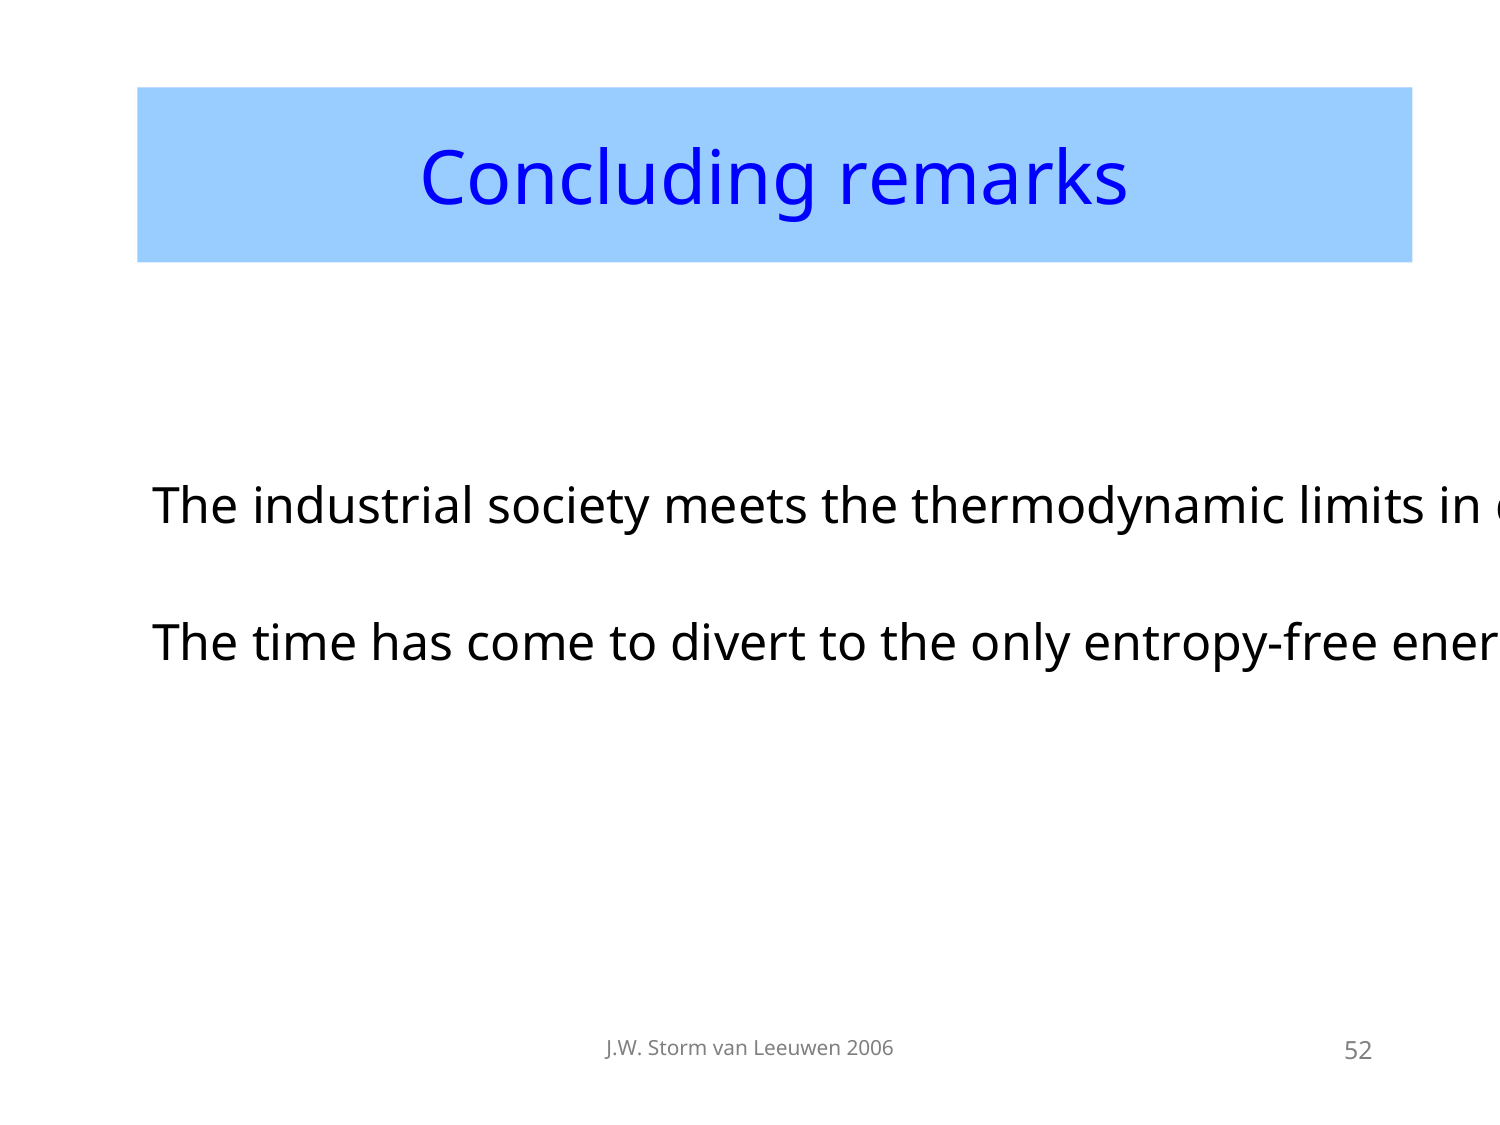

Concluding remarks
The industrial society meets the thermodynamic limits in drawing its energy needs from mineral resources.
The time has come to divert to the only entropy-free energy source: the sun.
J.W. Storm van Leeuwen 2006
52